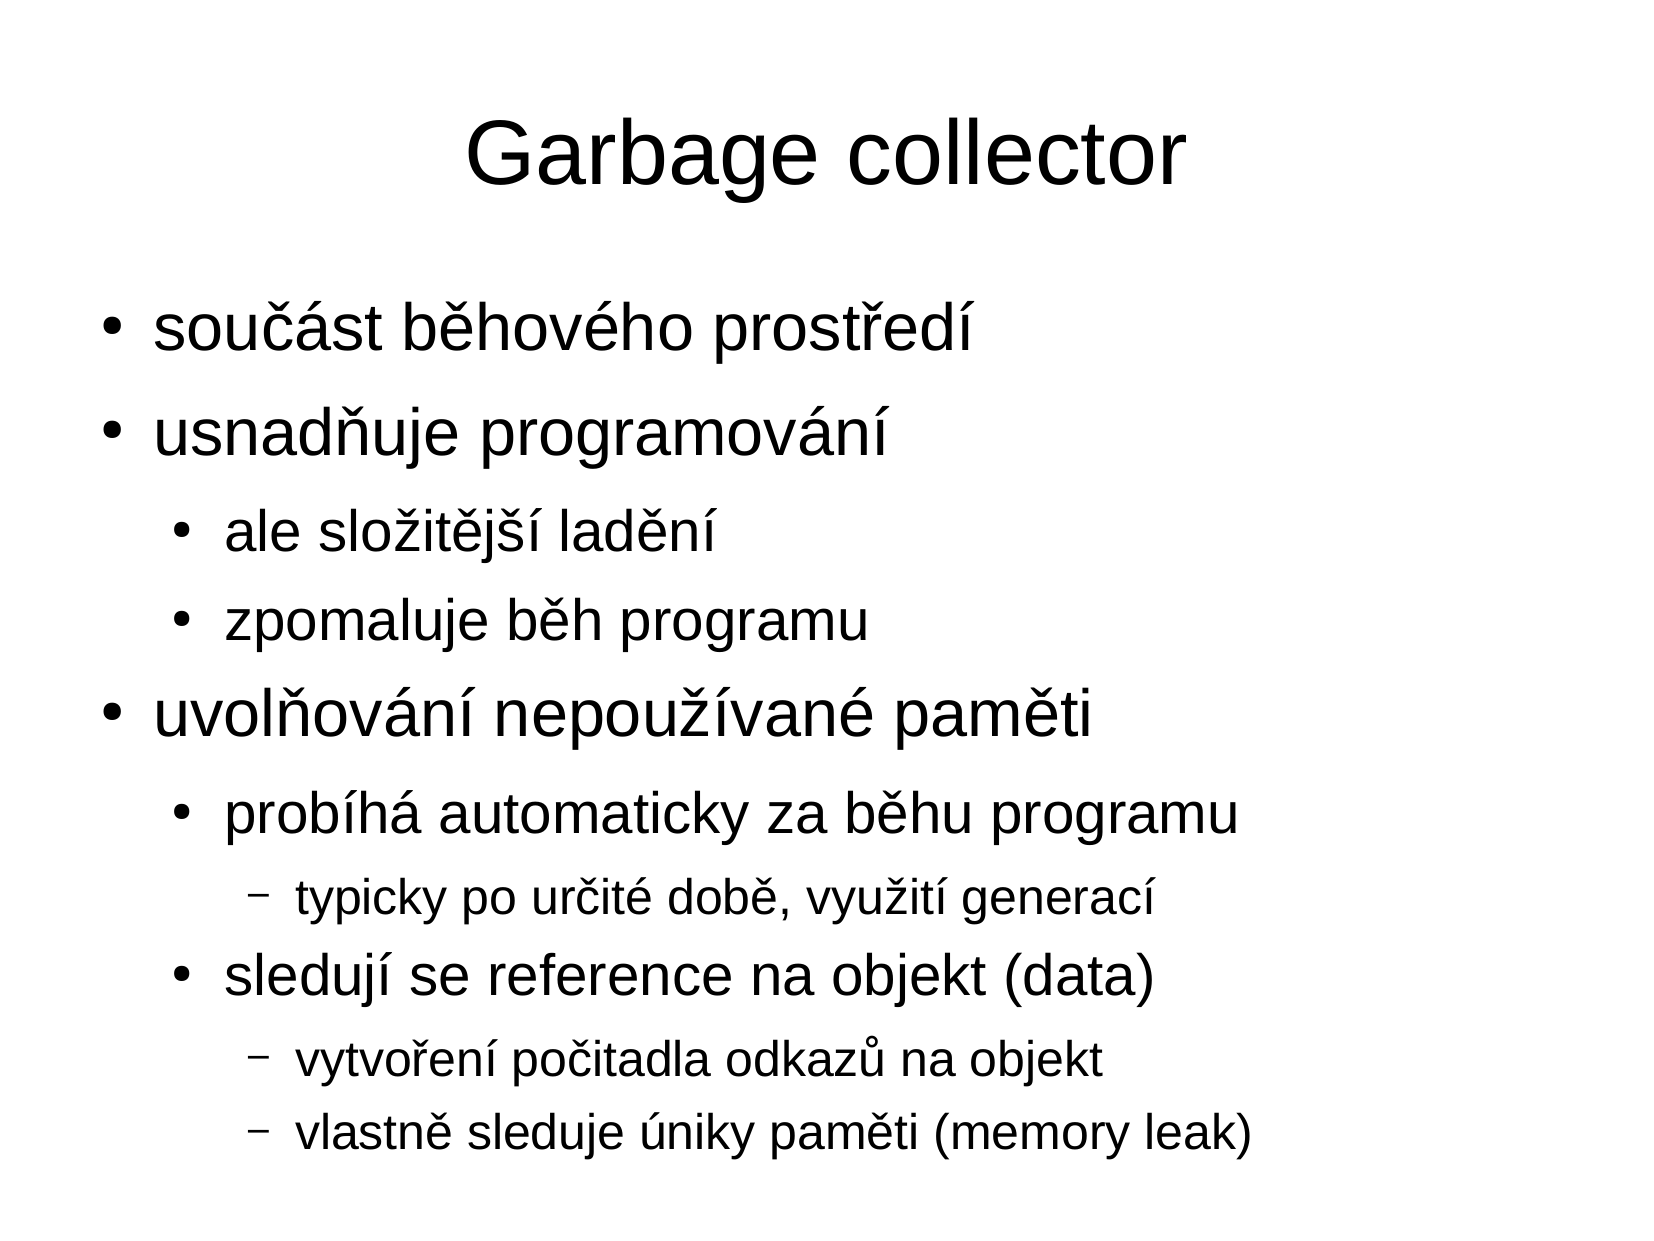

# Garbage collector
součást běhového prostředí
usnadňuje programování
ale složitější ladění
zpomaluje běh programu
uvolňování nepoužívané paměti
probíhá automaticky za běhu programu
typicky po určité době, využití generací
sledují se reference na objekt (data)
vytvoření počitadla odkazů na objekt
vlastně sleduje úniky paměti (memory leak)